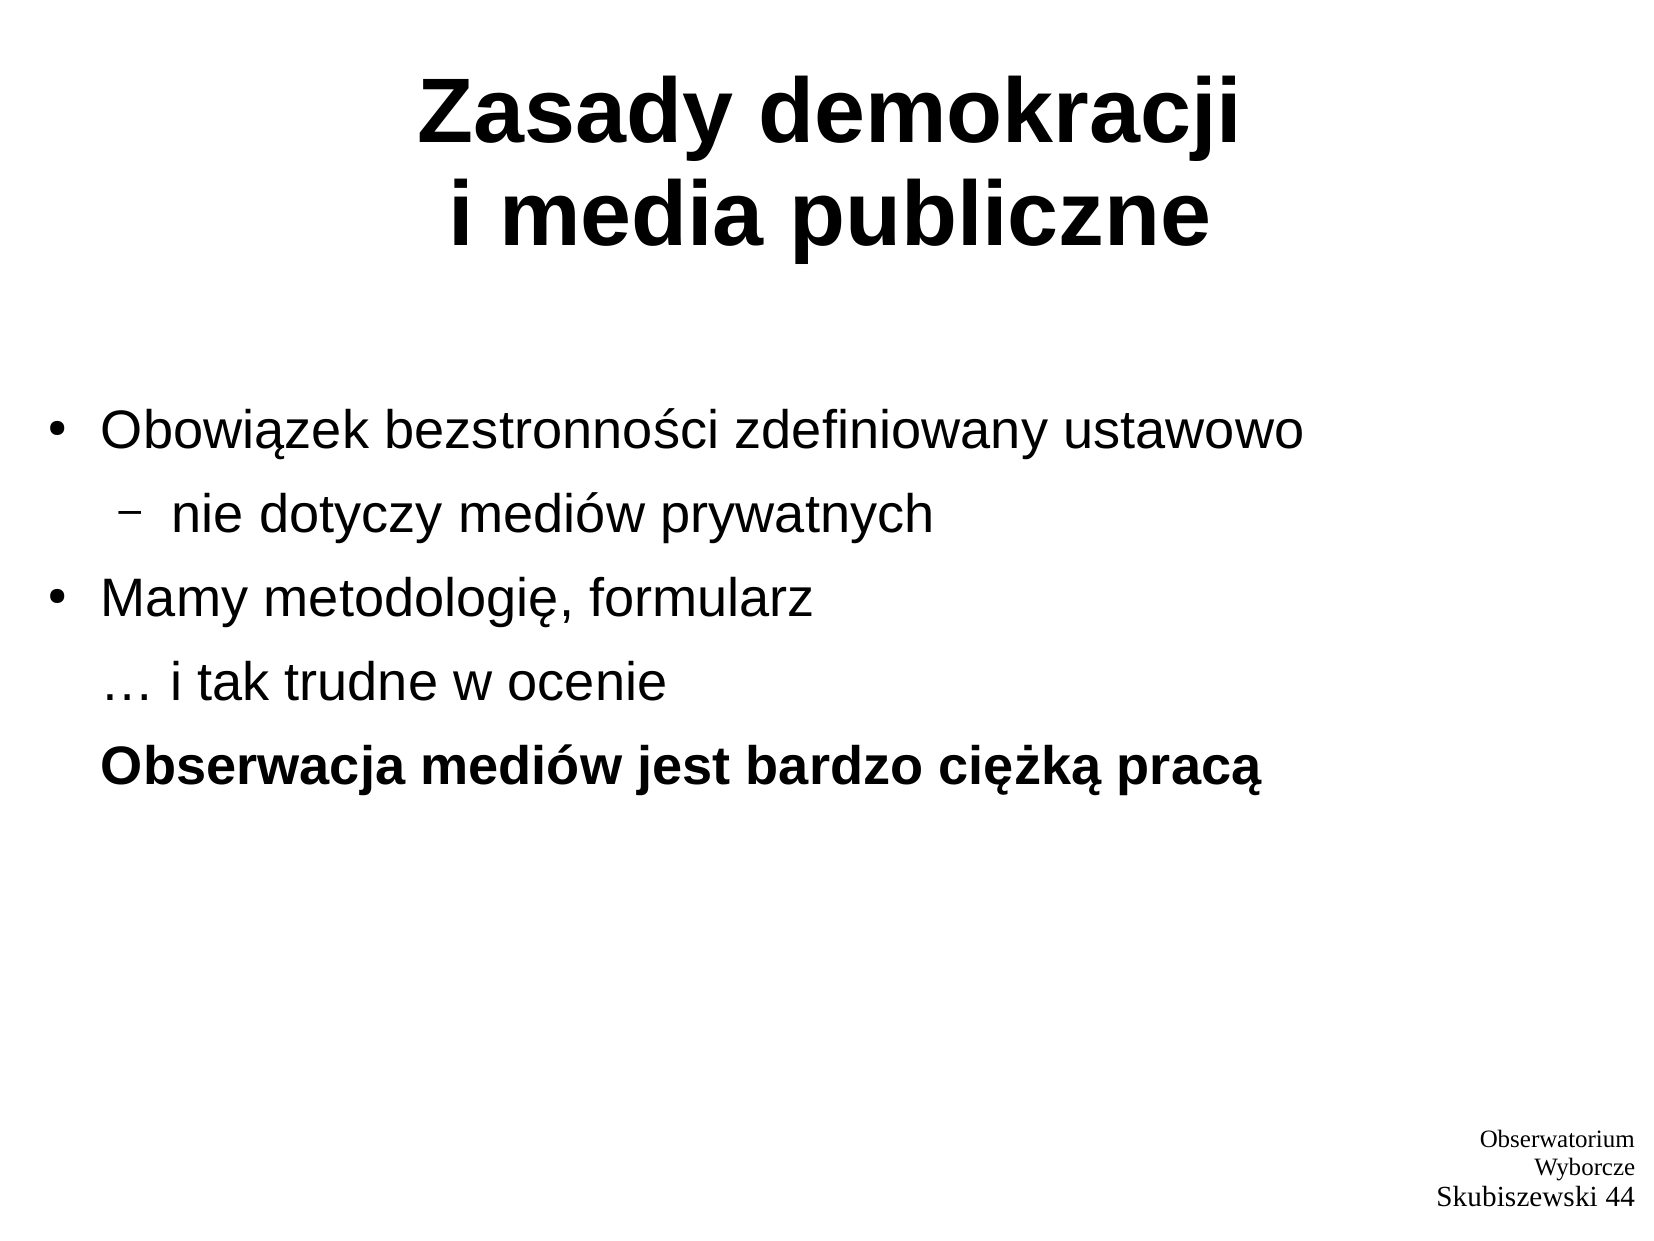

# Zasady demokracji i media publiczne
Obowiązek bezstronności zdefiniowany ustawowo
nie dotyczy mediów prywatnych
Mamy metodologię, formularz
… i tak trudne w ocenie
Obserwacja mediów jest bardzo ciężką pracą
44